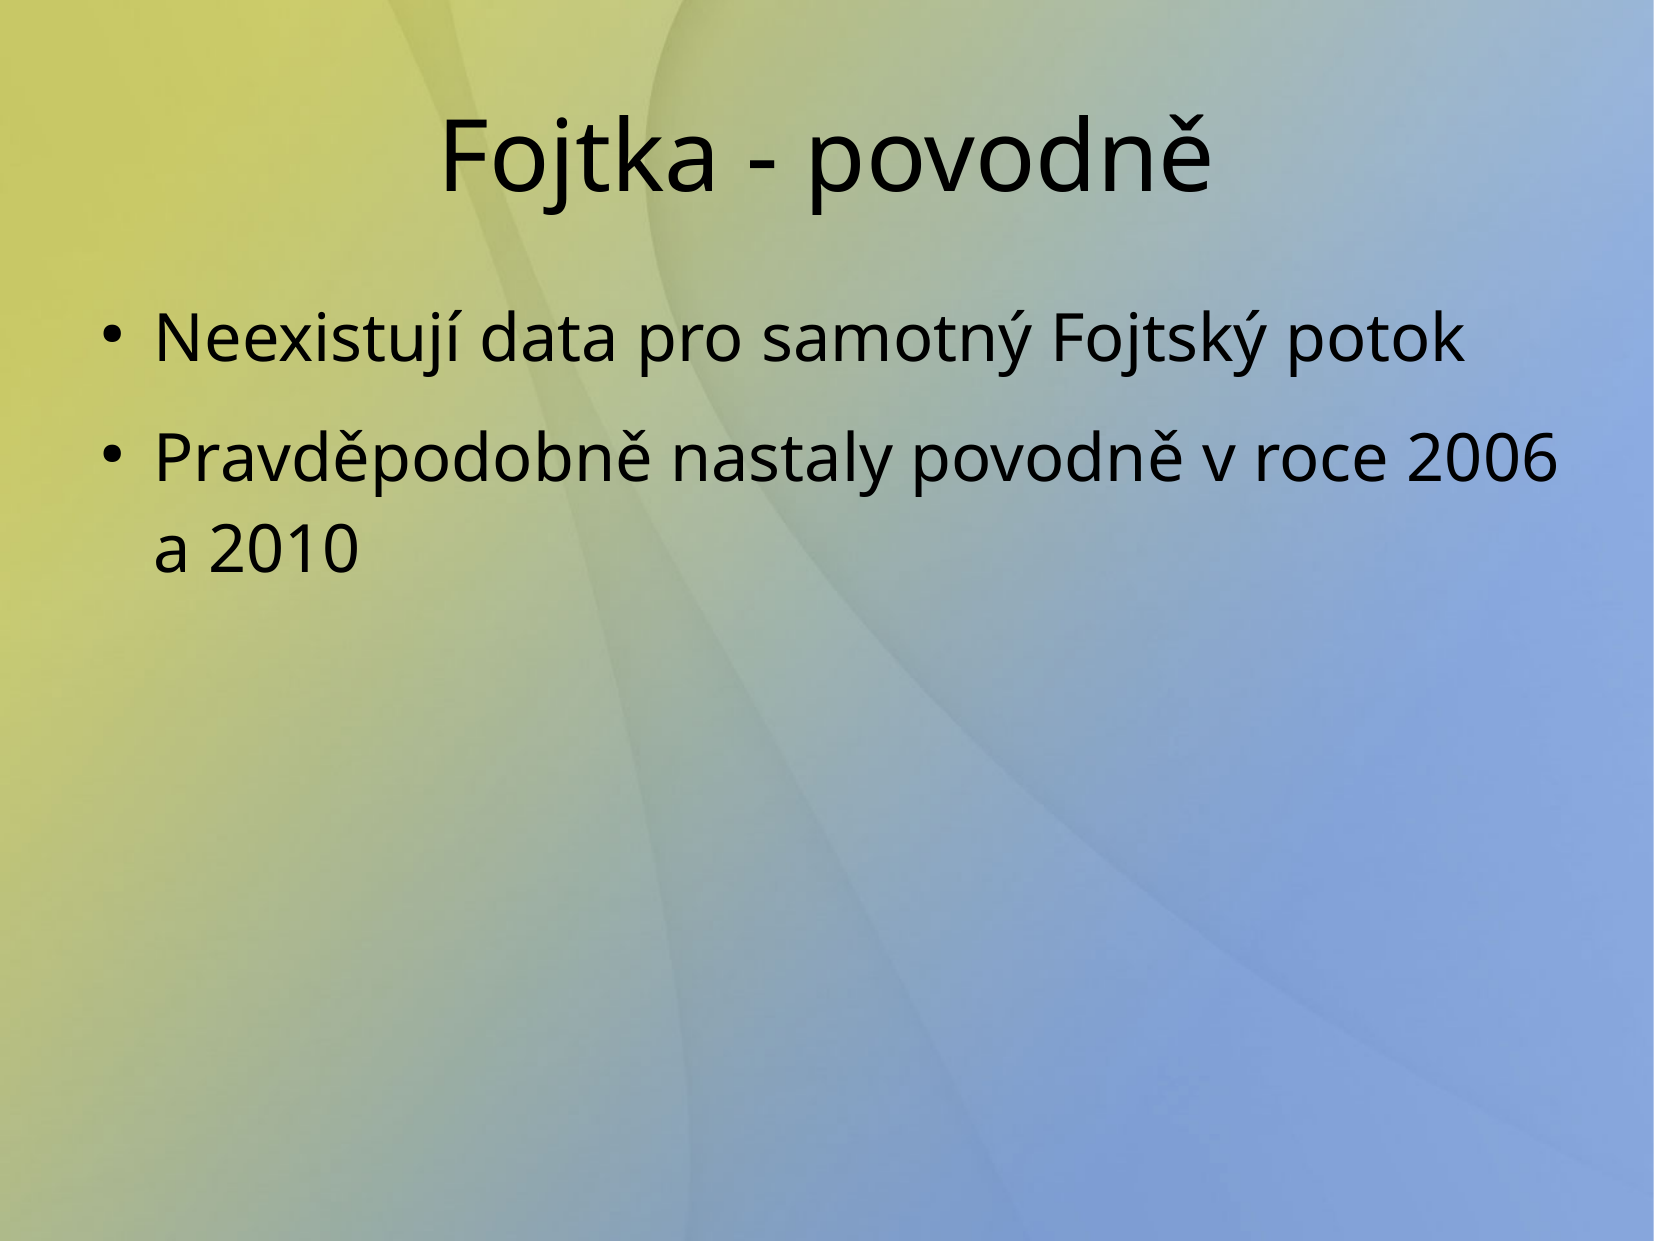

# Fojtka - povodně
Neexistují data pro samotný Fojtský potok
Pravděpodobně nastaly povodně v roce 2006 a 2010